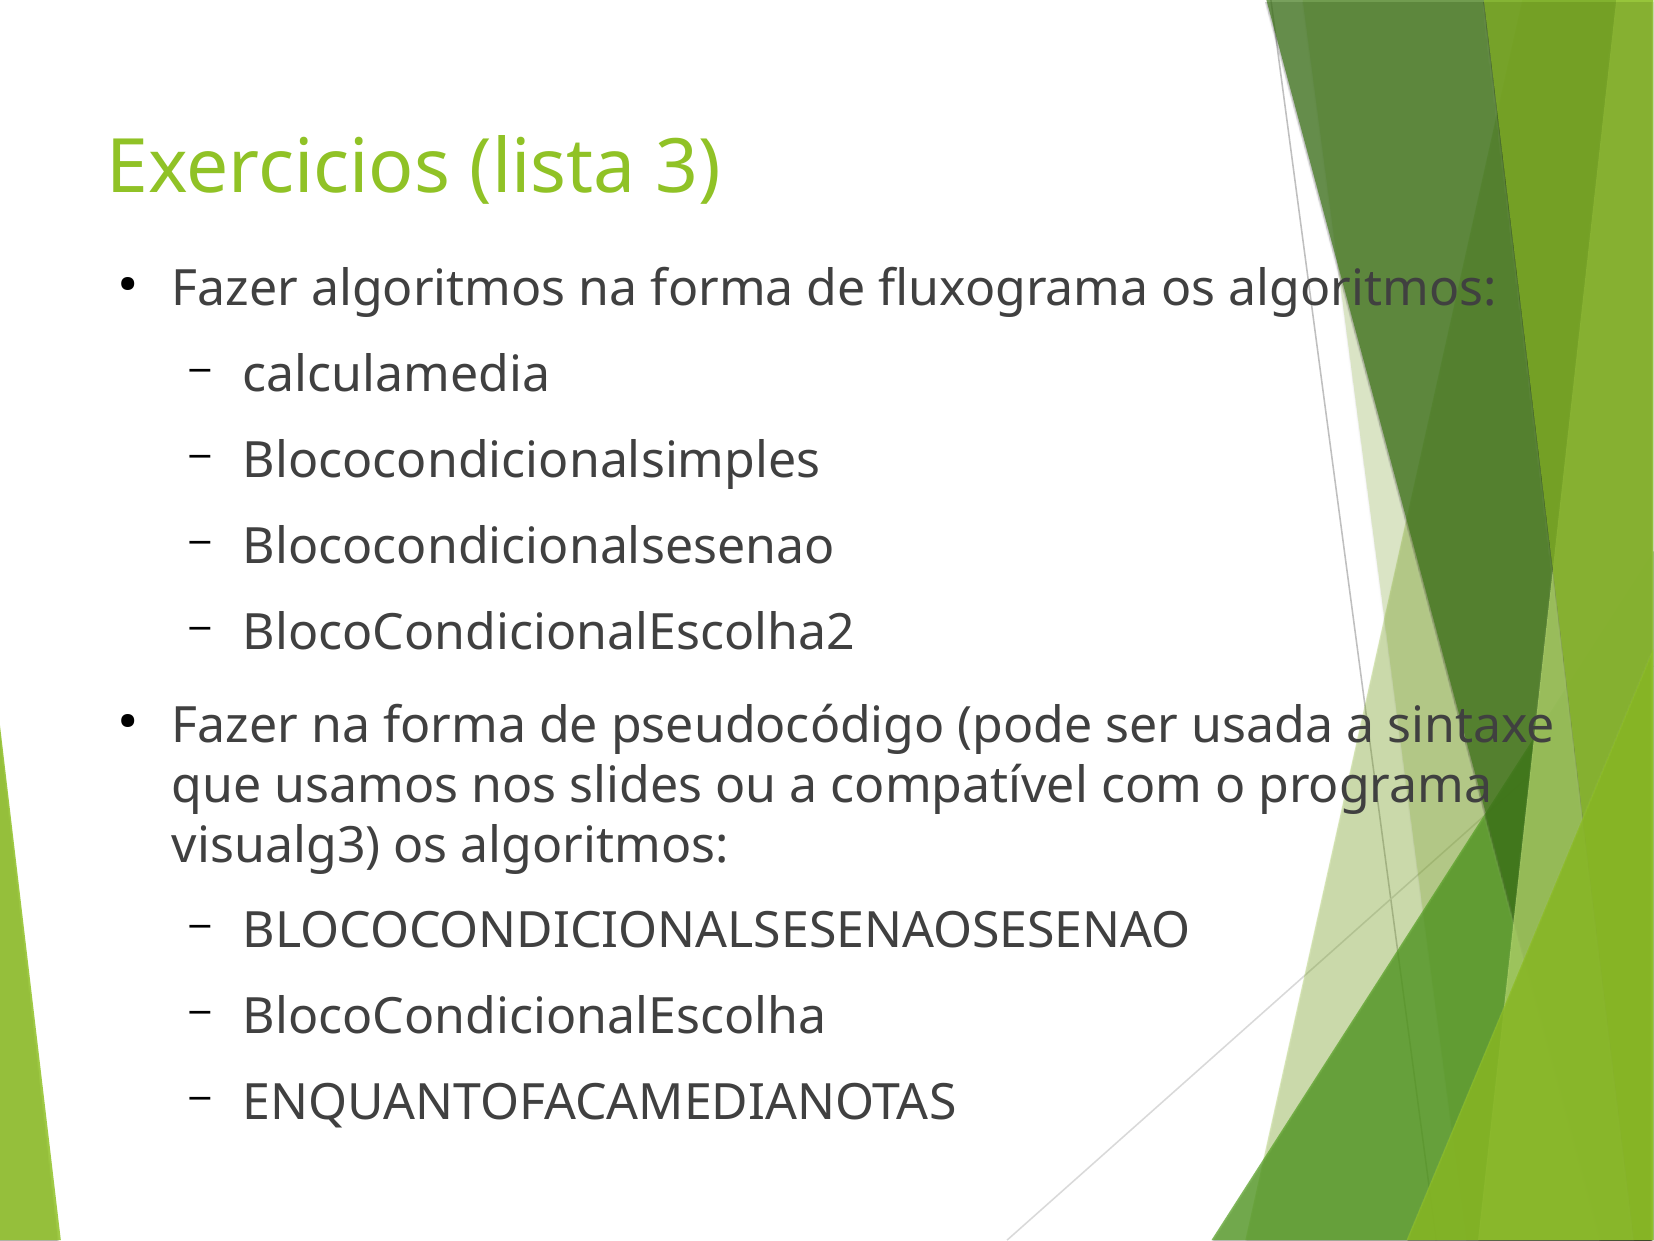

# Exercicios (lista 3)
Fazer algoritmos na forma de fluxograma os algoritmos:
calculamedia
Blococondicionalsimples
Blococondicionalsesenao
BlocoCondicionalEscolha2
Fazer na forma de pseudocódigo (pode ser usada a sintaxe que usamos nos slides ou a compatível com o programa visualg3) os algoritmos:
BLOCOCONDICIONALSESENAOSESENAO
BlocoCondicionalEscolha
ENQUANTOFACAMEDIANOTAS